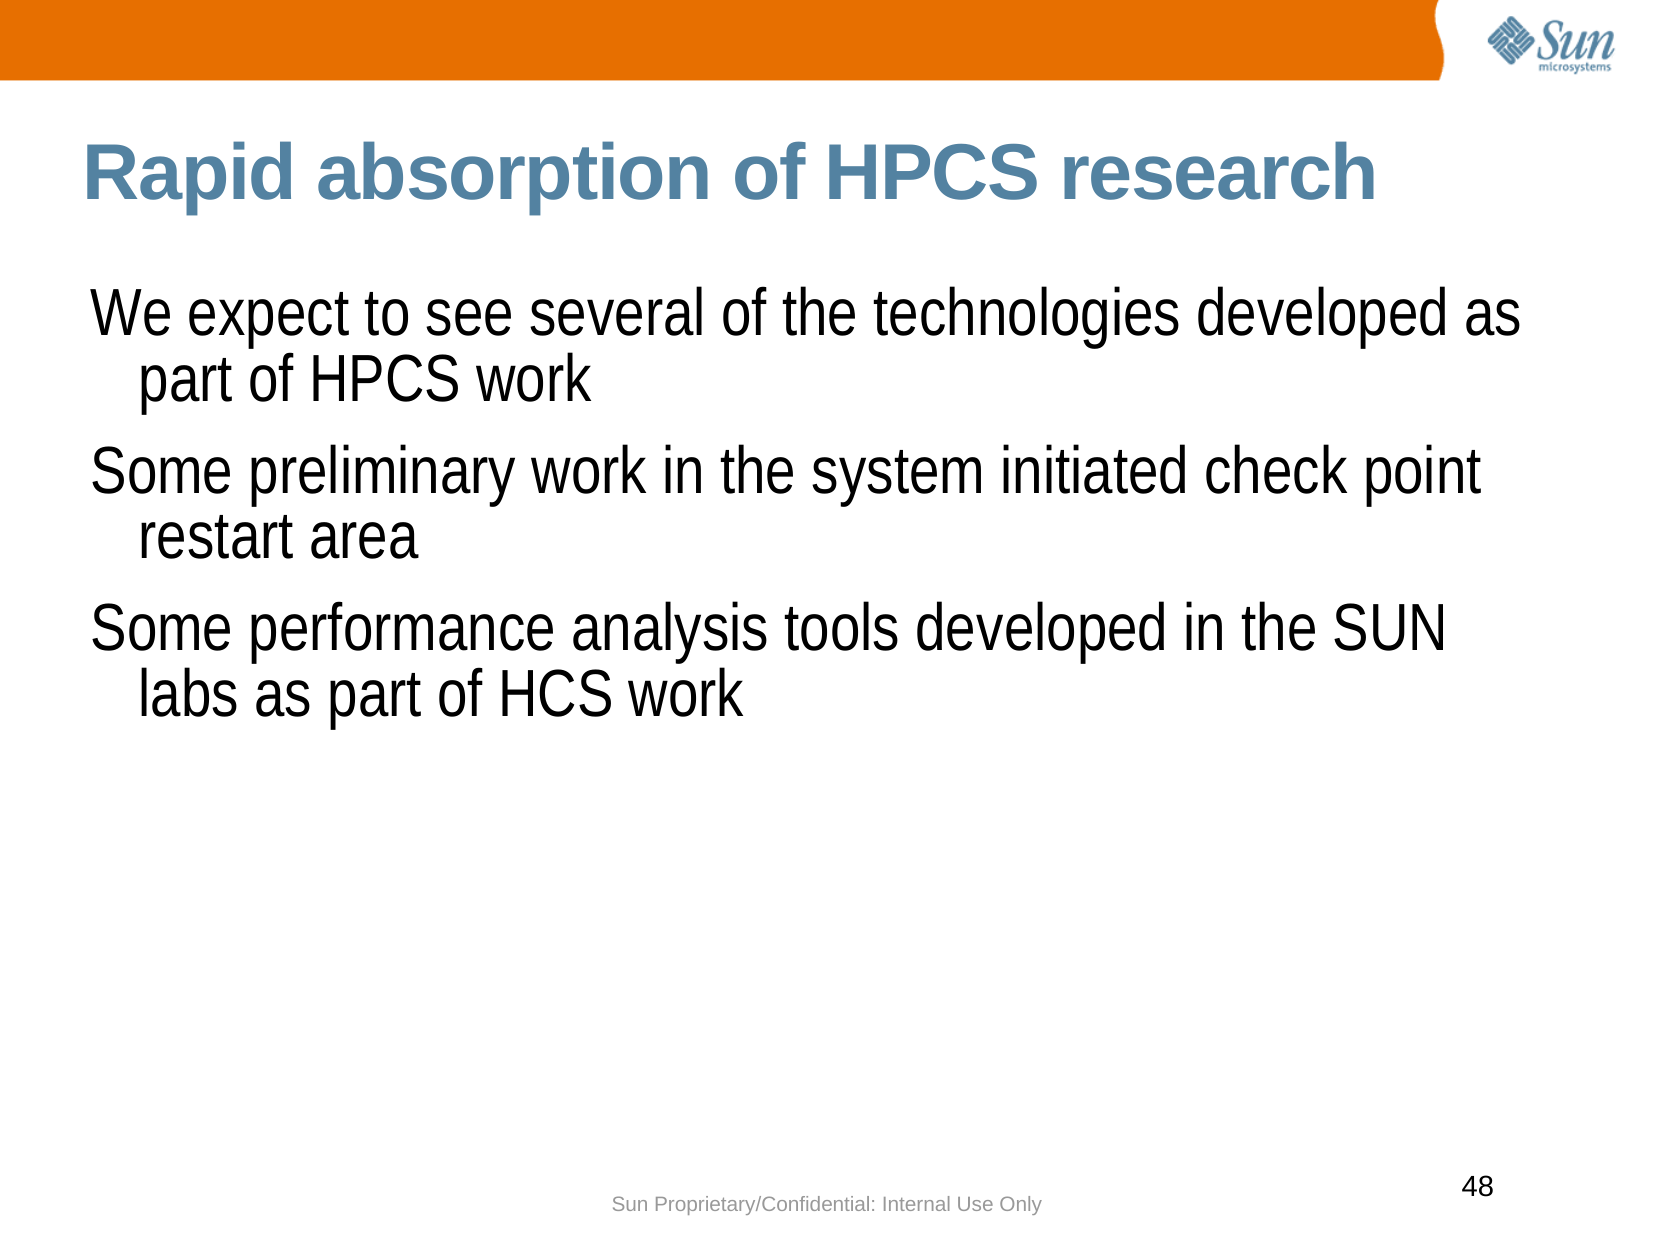

# Rapid absorption of HPCS research
We expect to see several of the technologies developed as part of HPCS work
Some preliminary work in the system initiated check point restart area
Some performance analysis tools developed in the SUN labs as part of HCS work